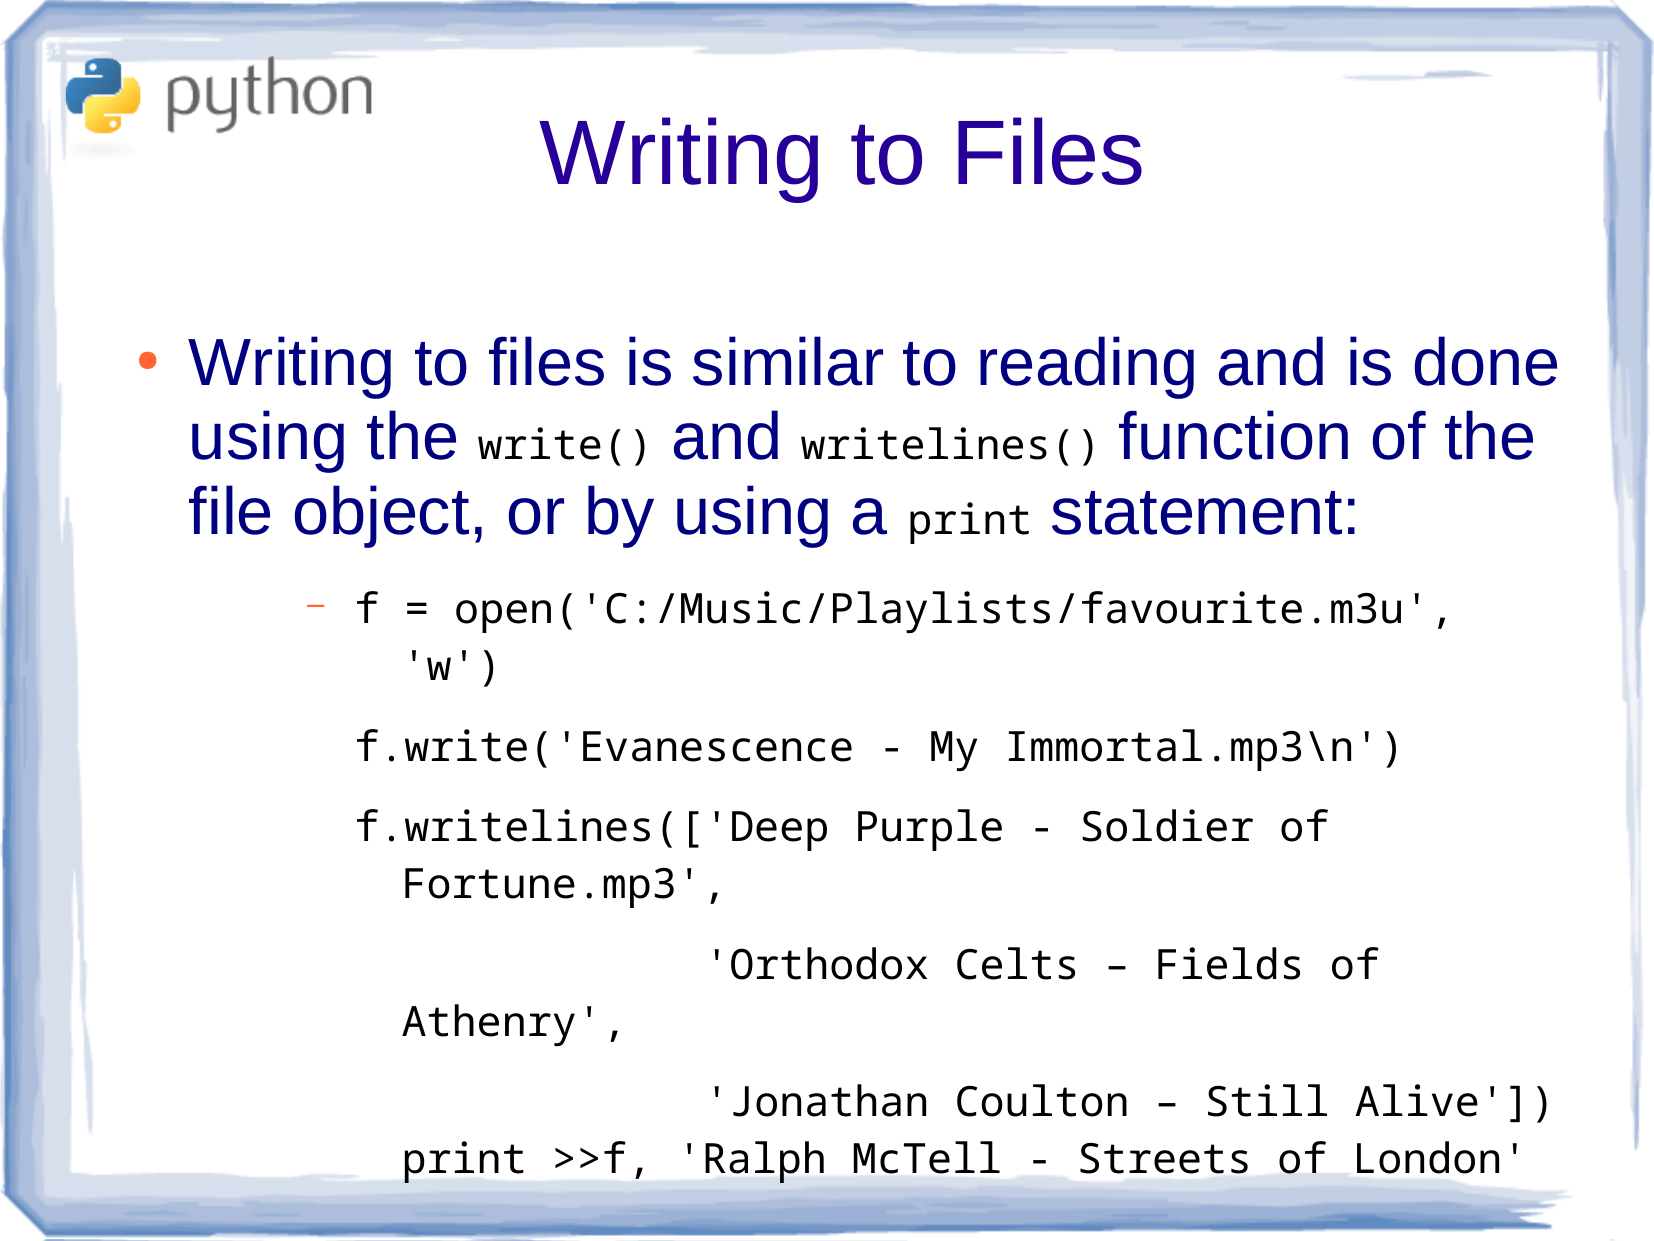

# Writing to Files
Writing to files is similar to reading and is done using the write() and writelines() function of the file object, or by using a print statement:
f = open('C:/Music/Playlists/favourite.m3u', 'w')
f.write('Evanescence - My Immortal.mp3\n')
f.writelines(['Deep Purple - Soldier of Fortune.mp3',
 'Orthodox Celts – Fields of Athenry',
 'Jonathan Coulton – Still Alive'])
print >>f, 'Ralph McTell - Streets of London'